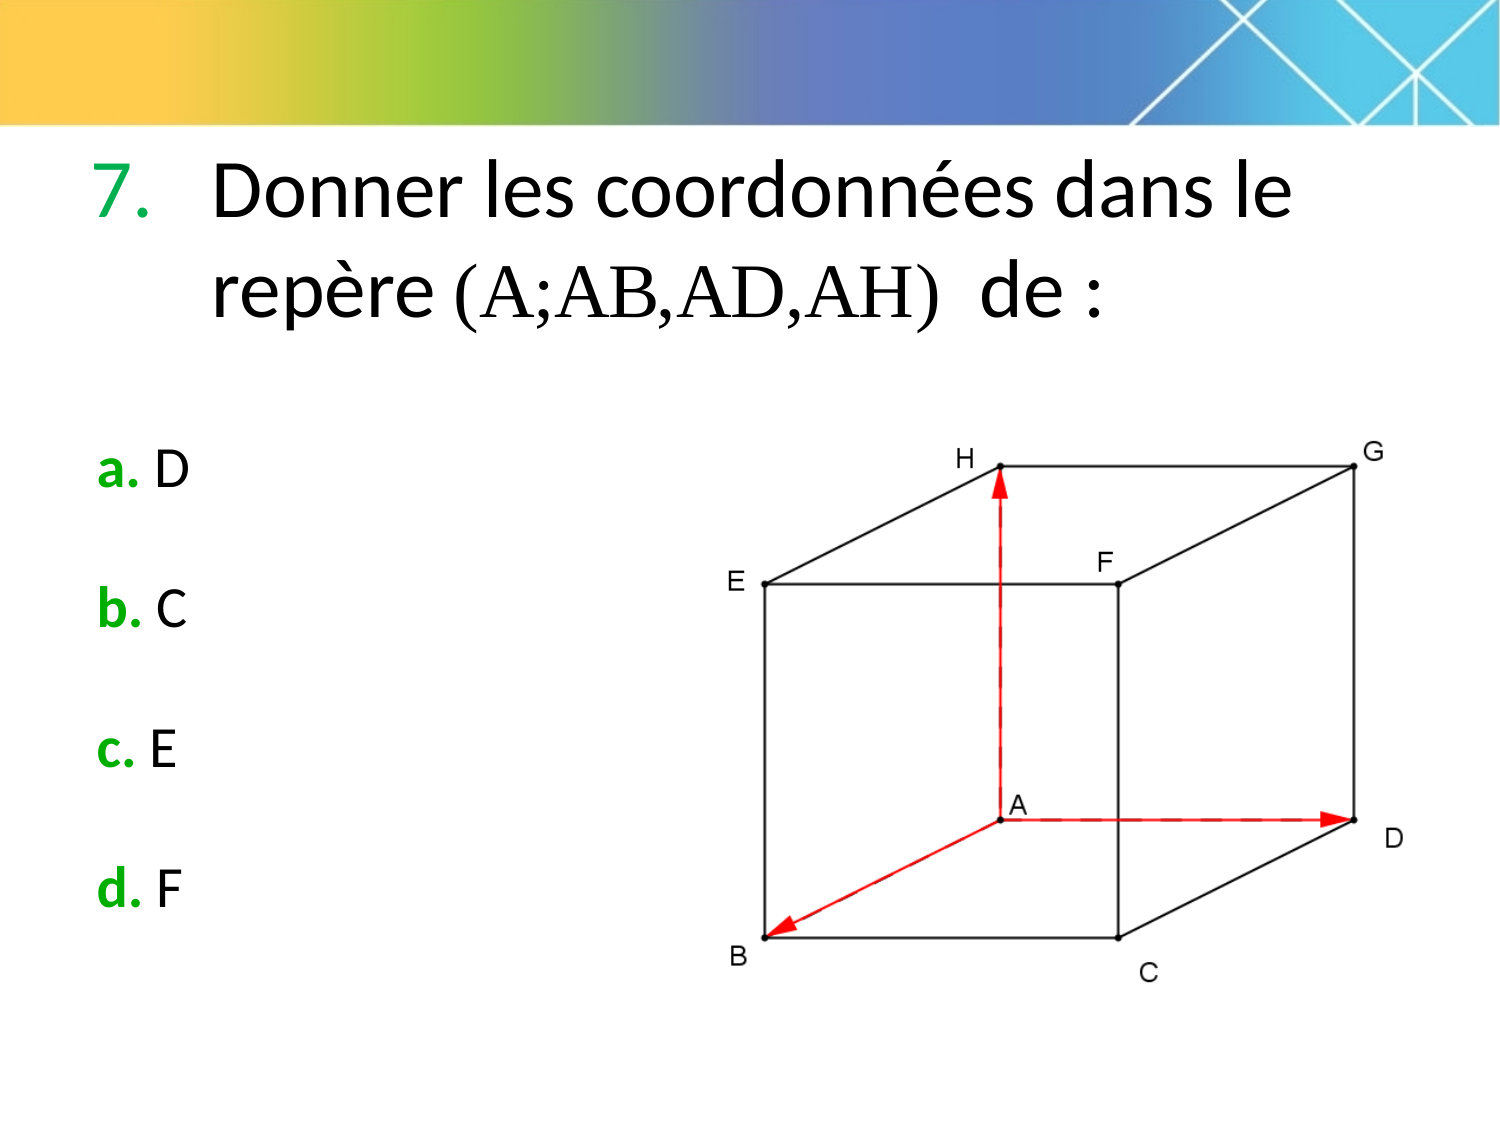

# Donner les coordonnées dans le repère de :
a. D
b. C
c. E
d. F